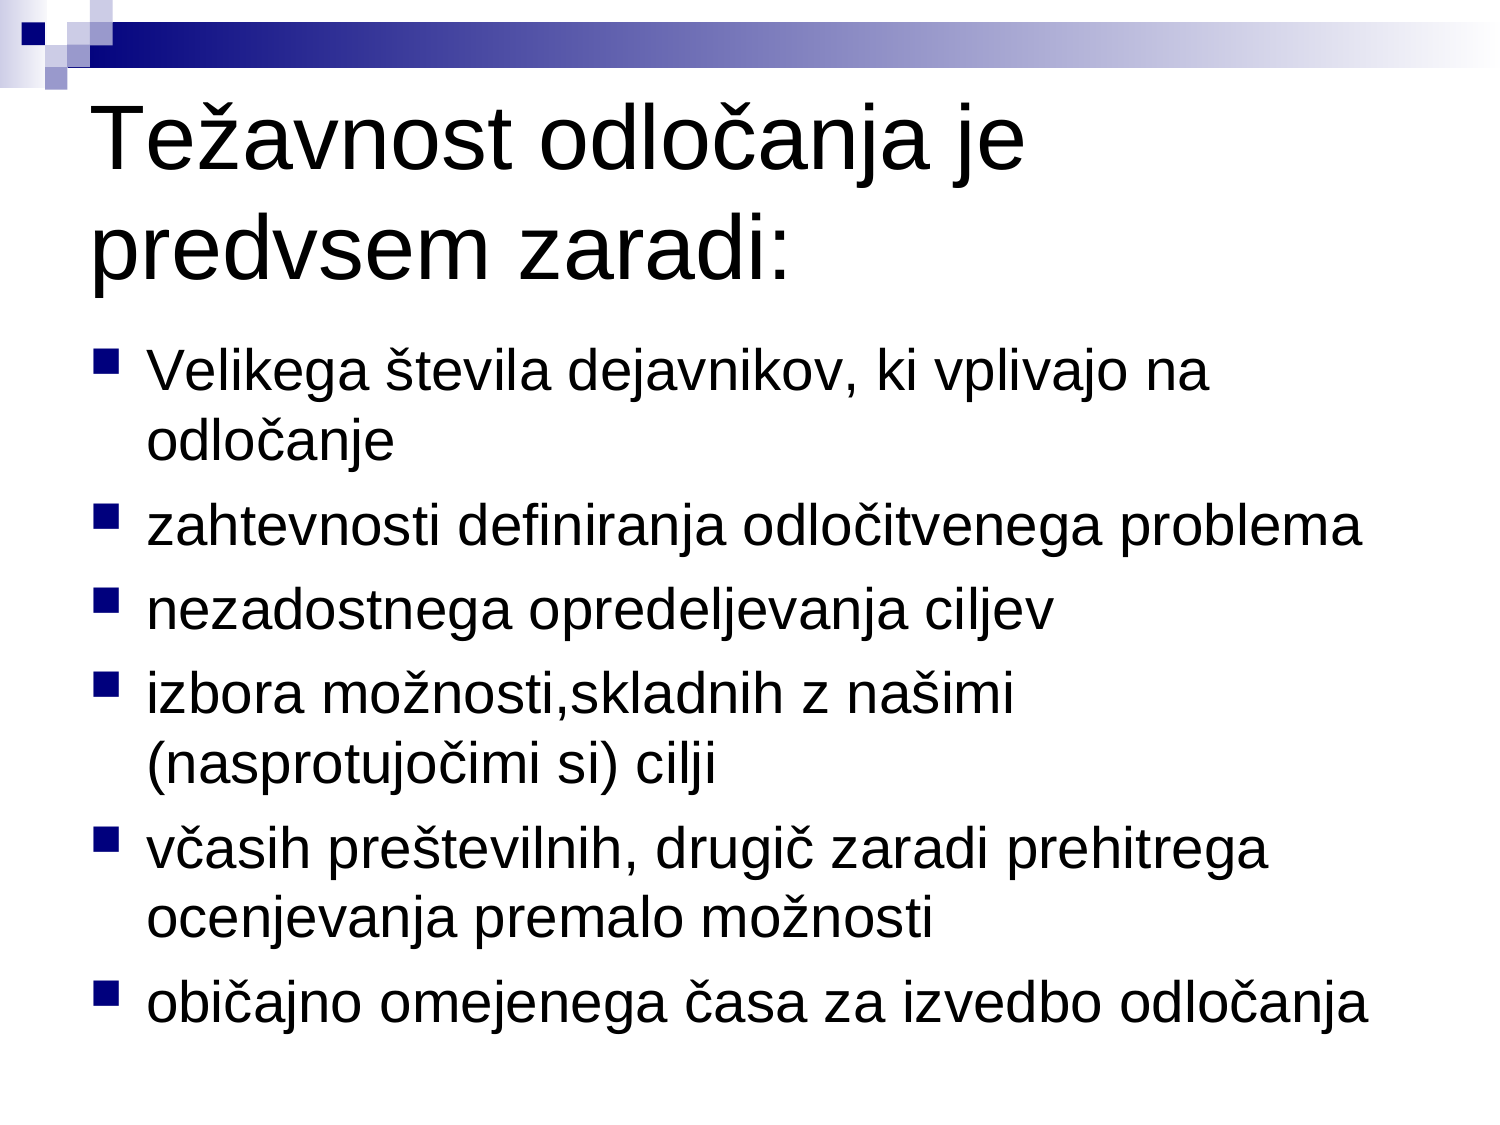

# Težavnost odločanja je predvsem zaradi:
Velikega števila dejavnikov, ki vplivajo na odločanje
zahtevnosti definiranja odločitvenega problema
nezadostnega opredeljevanja ciljev
izbora možnosti,skladnih z našimi (nasprotujočimi si) cilji
včasih preštevilnih, drugič zaradi prehitrega ocenjevanja premalo možnosti
običajno omejenega časa za izvedbo odločanja